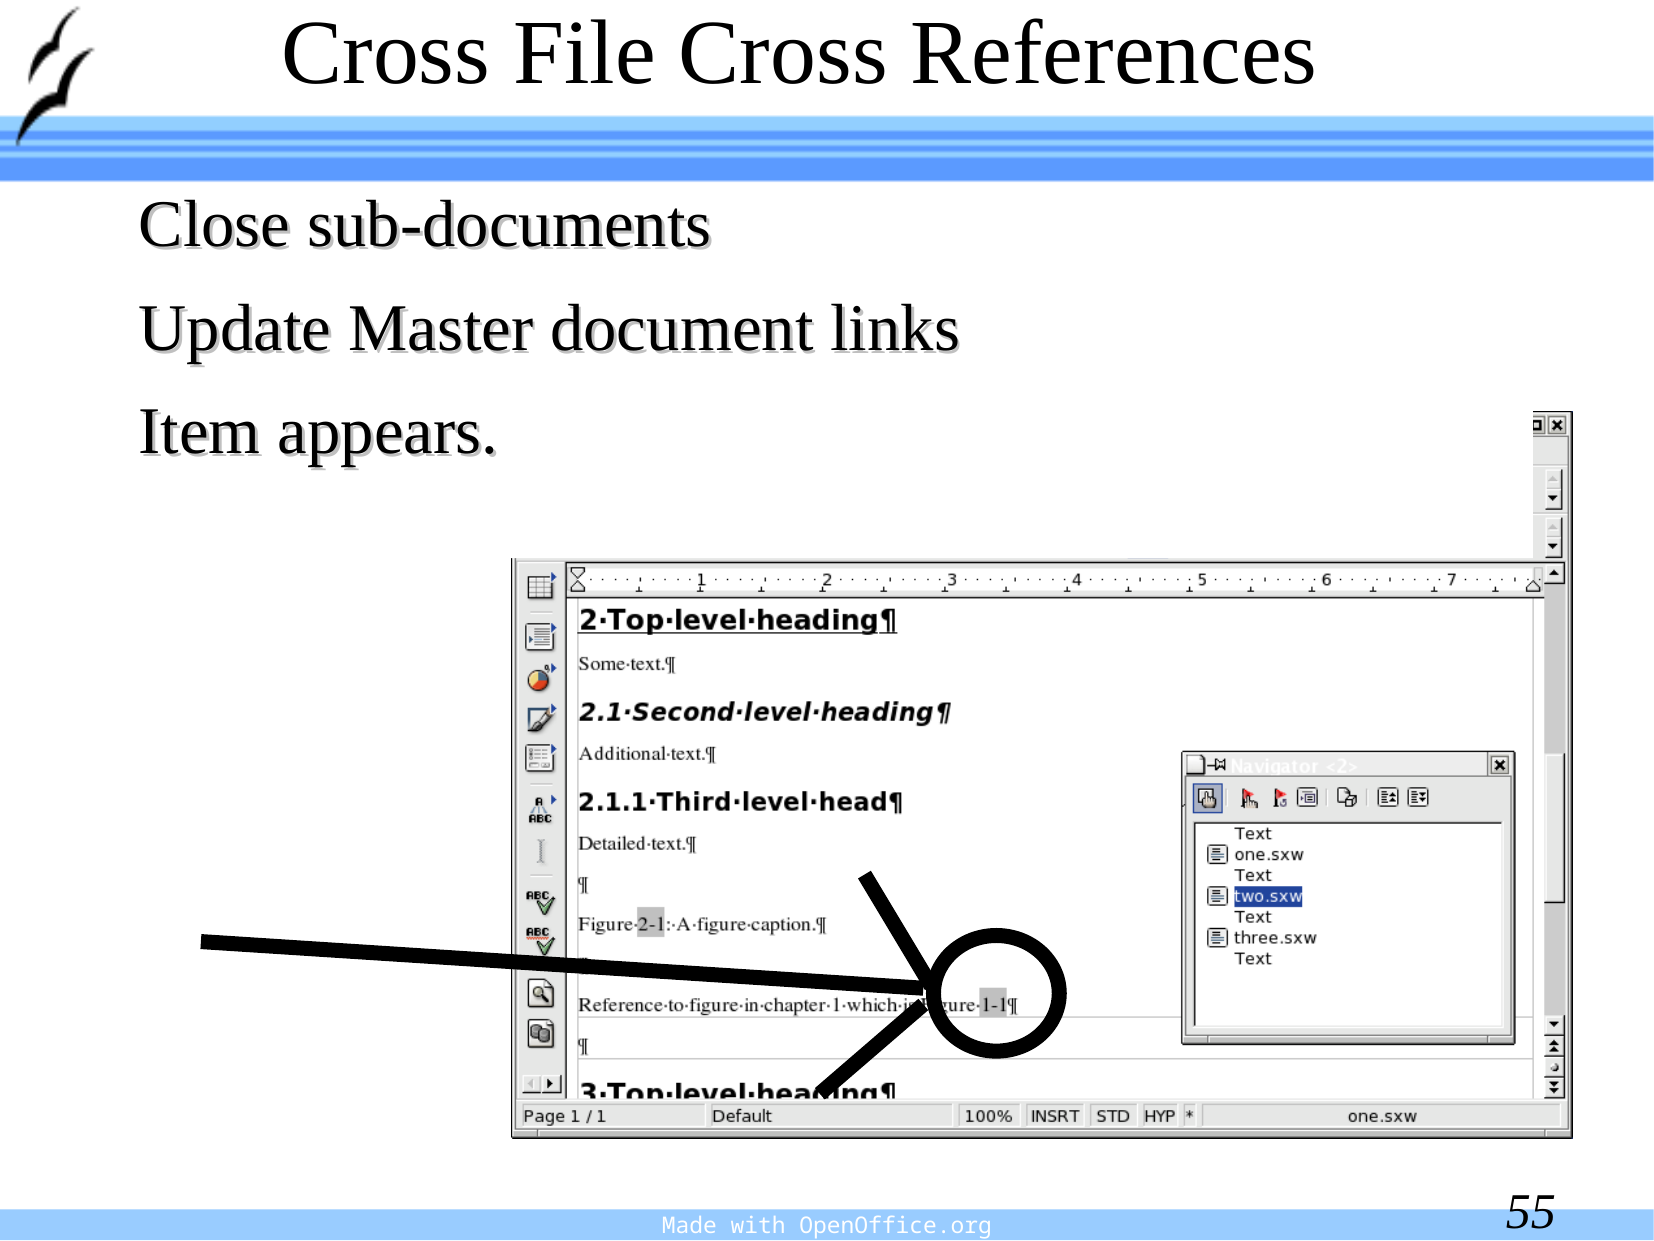

# Cross File Cross References
Close sub-documents
Update Master document links
Item appears.